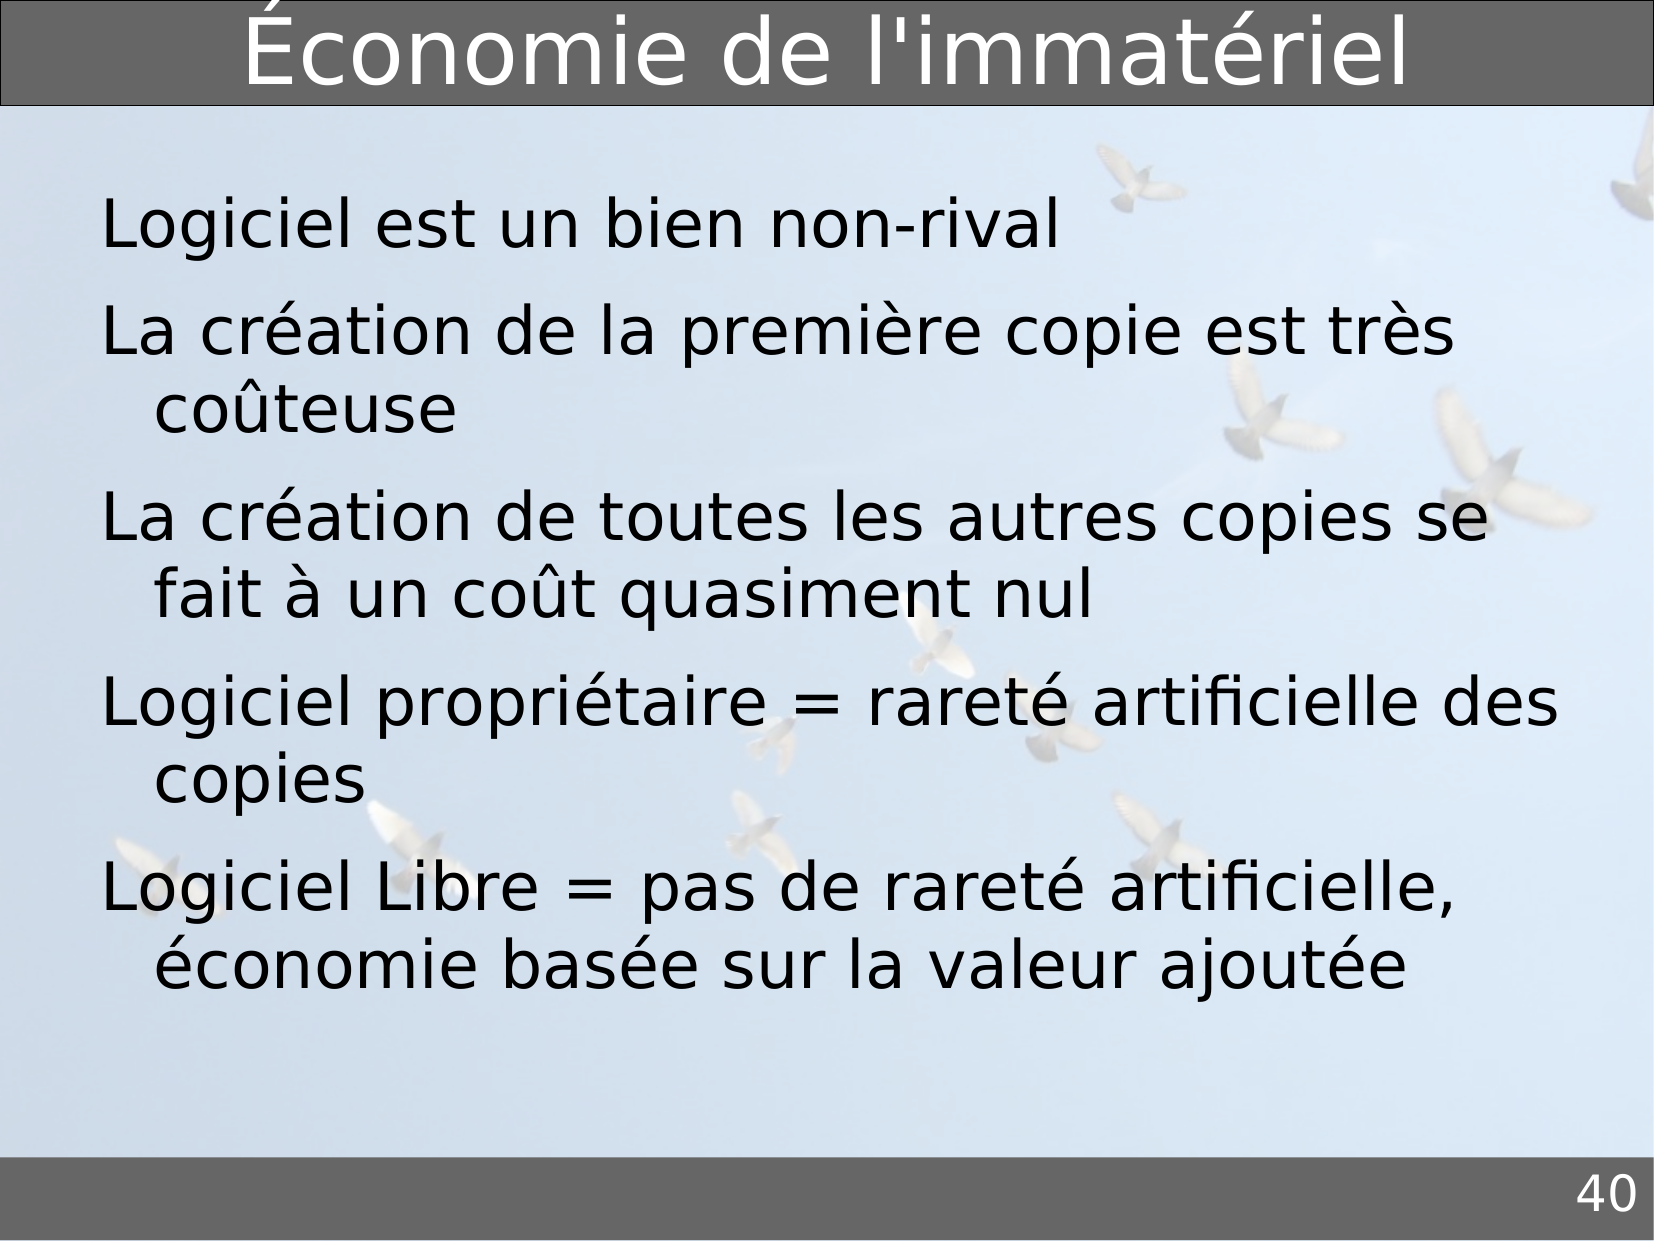

# Économie de l'immatériel
Logiciel est un bien non-rival
La création de la première copie est très coûteuse
La création de toutes les autres copies se fait à un coût quasiment nul
Logiciel propriétaire = rareté artificielle des copies
Logiciel Libre = pas de rareté artificielle, économie basée sur la valeur ajoutée